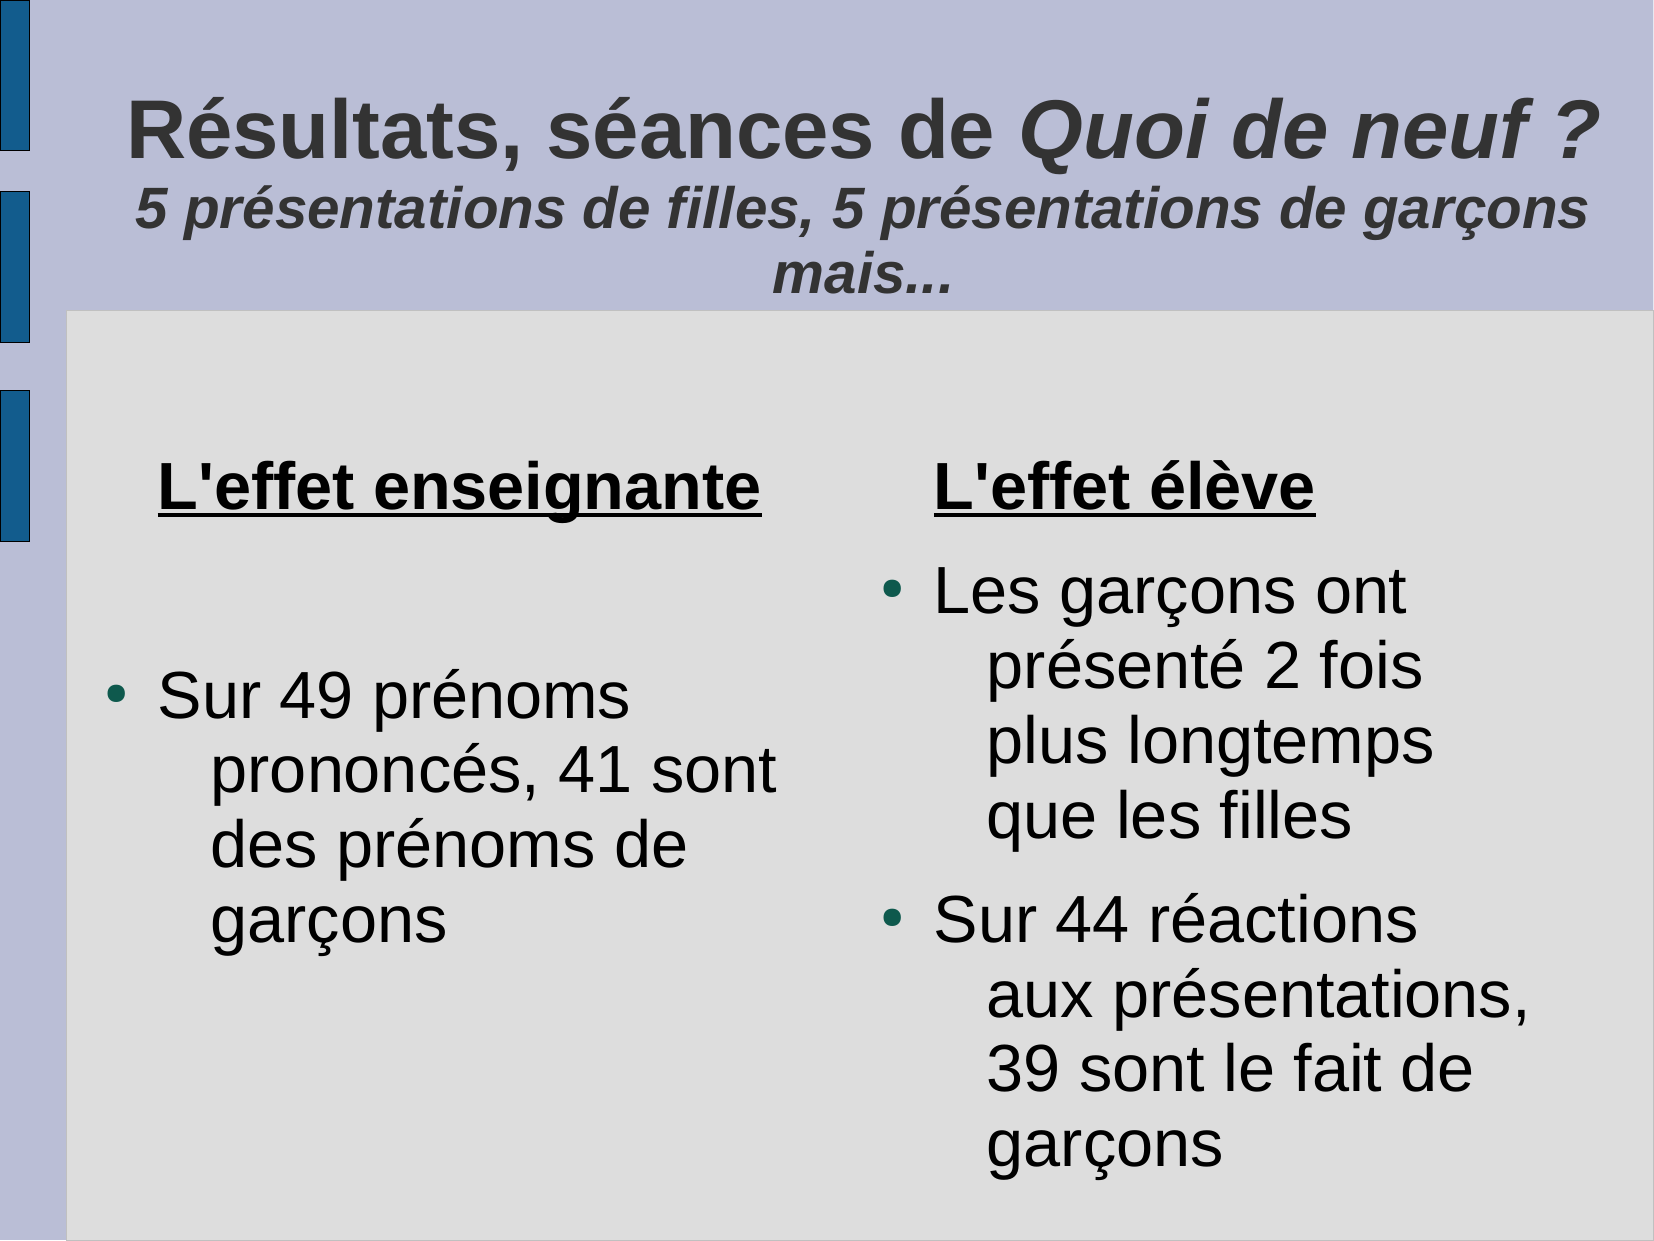

# Résultats, séances de Quoi de neuf ? 5 présentations de filles, 5 présentations de garçons mais...
L'effet enseignante
Sur 49 prénoms prononcés, 41 sont des prénoms de garçons
L'effet élève
Les garçons ont présenté 2 fois plus longtemps que les filles
Sur 44 réactions aux présentations, 39 sont le fait de garçons